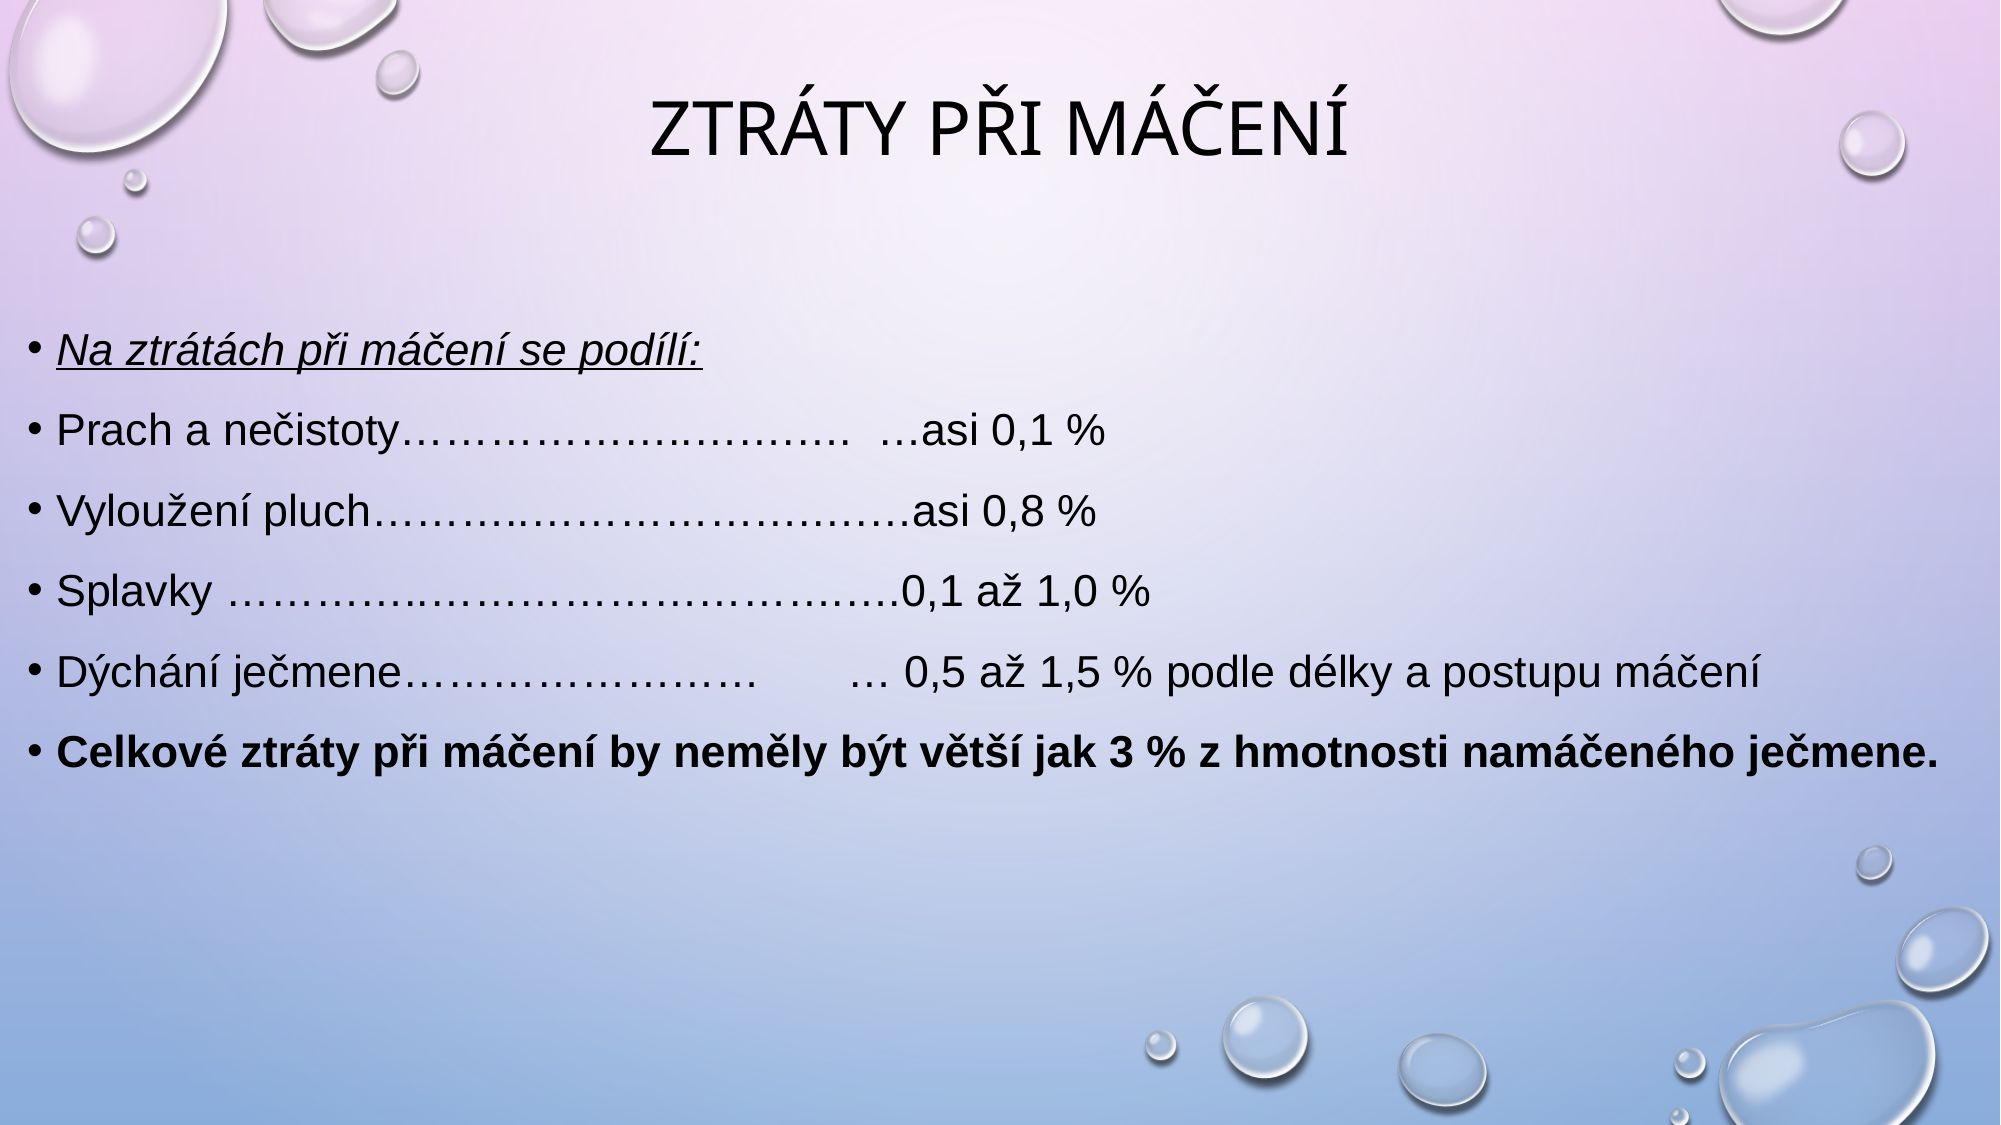

# Ztráty při máčení
Na ztrátách při máčení se podílí:
Prach a nečistoty………………..…….…. …asi 0,1 %
Vyloužení pluch………..……………….….…asi 0,8 %
Splavky …………..……………………….….0,1 až 1,0 %
Dýchání ječmene…………………… … 0,5 až 1,5 % podle délky a postupu máčení
Celkové ztráty při máčení by neměly být větší jak 3 % z hmotnosti namáčeného ječmene.